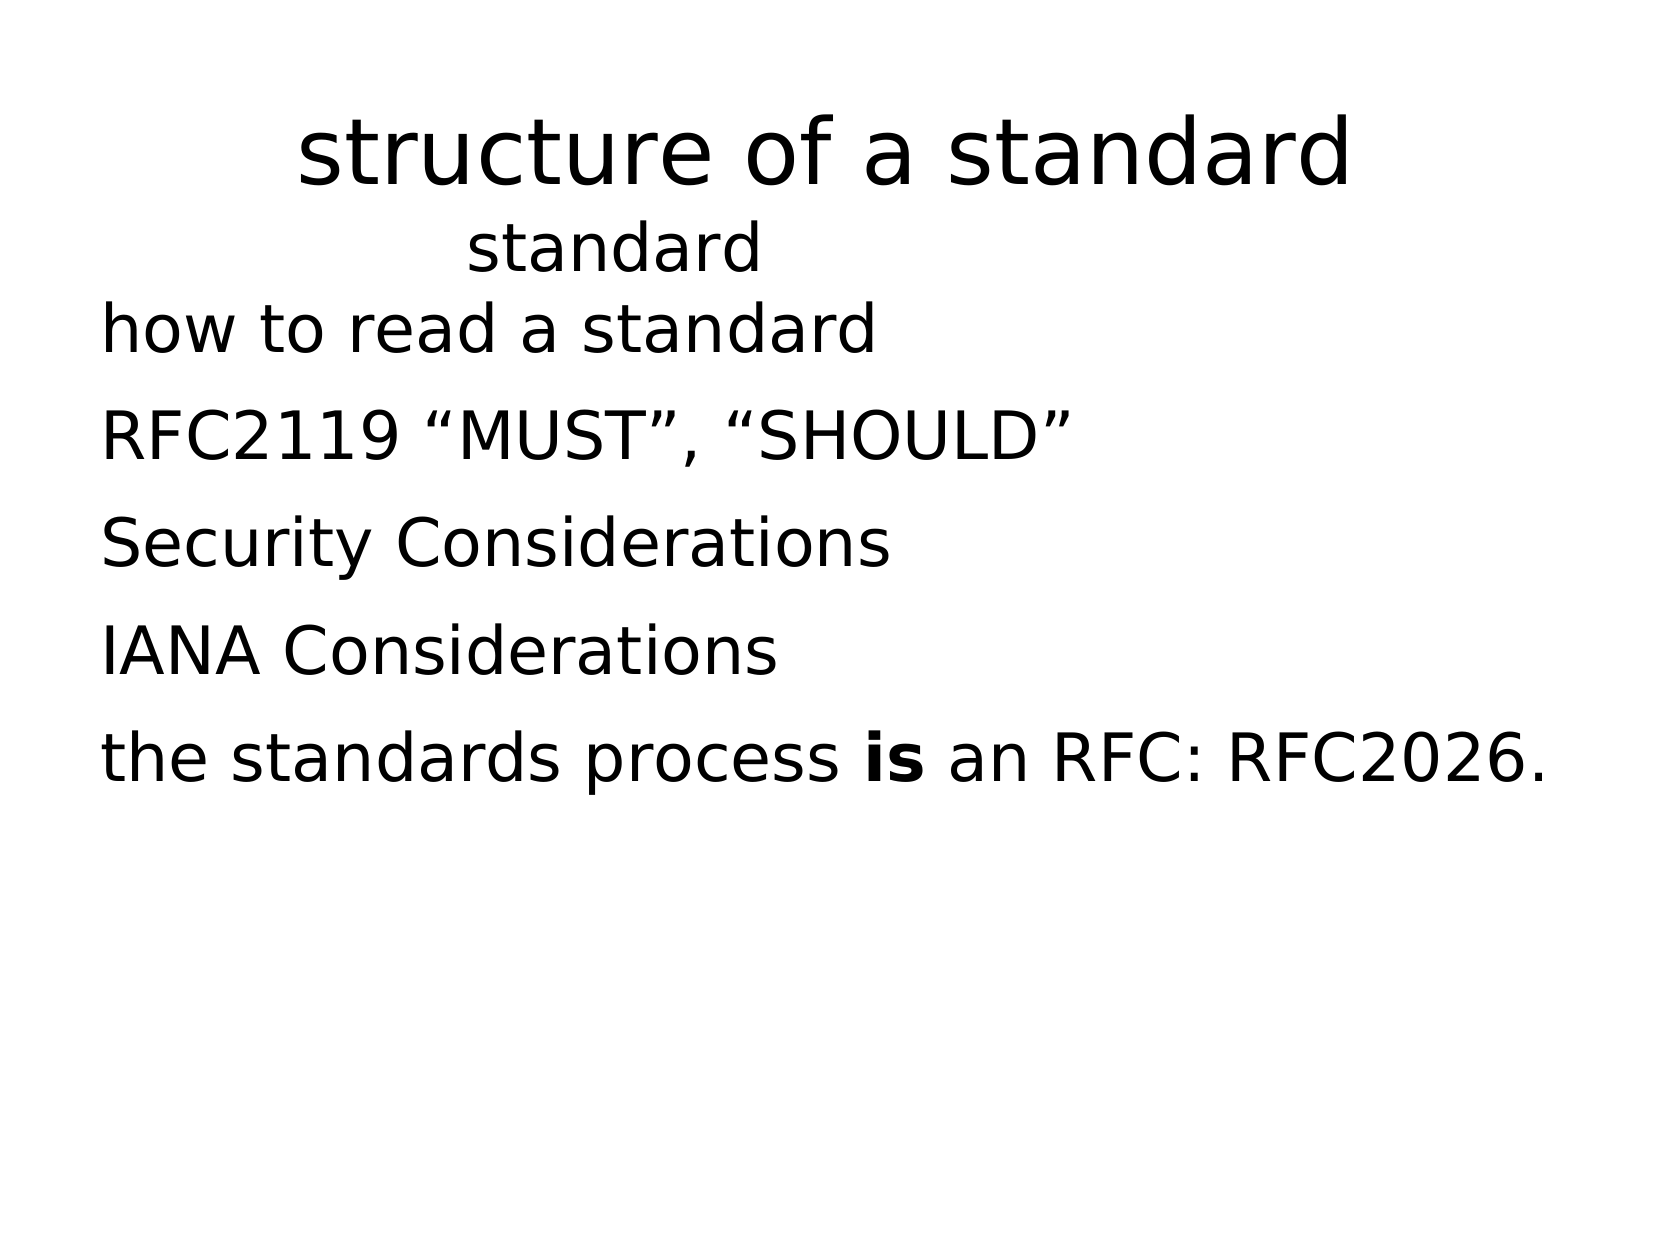

# structure of a standard
 standard
how to read a standard
RFC2119 “MUST”, “SHOULD”
Security Considerations
IANA Considerations
the standards process is an RFC: RFC2026.